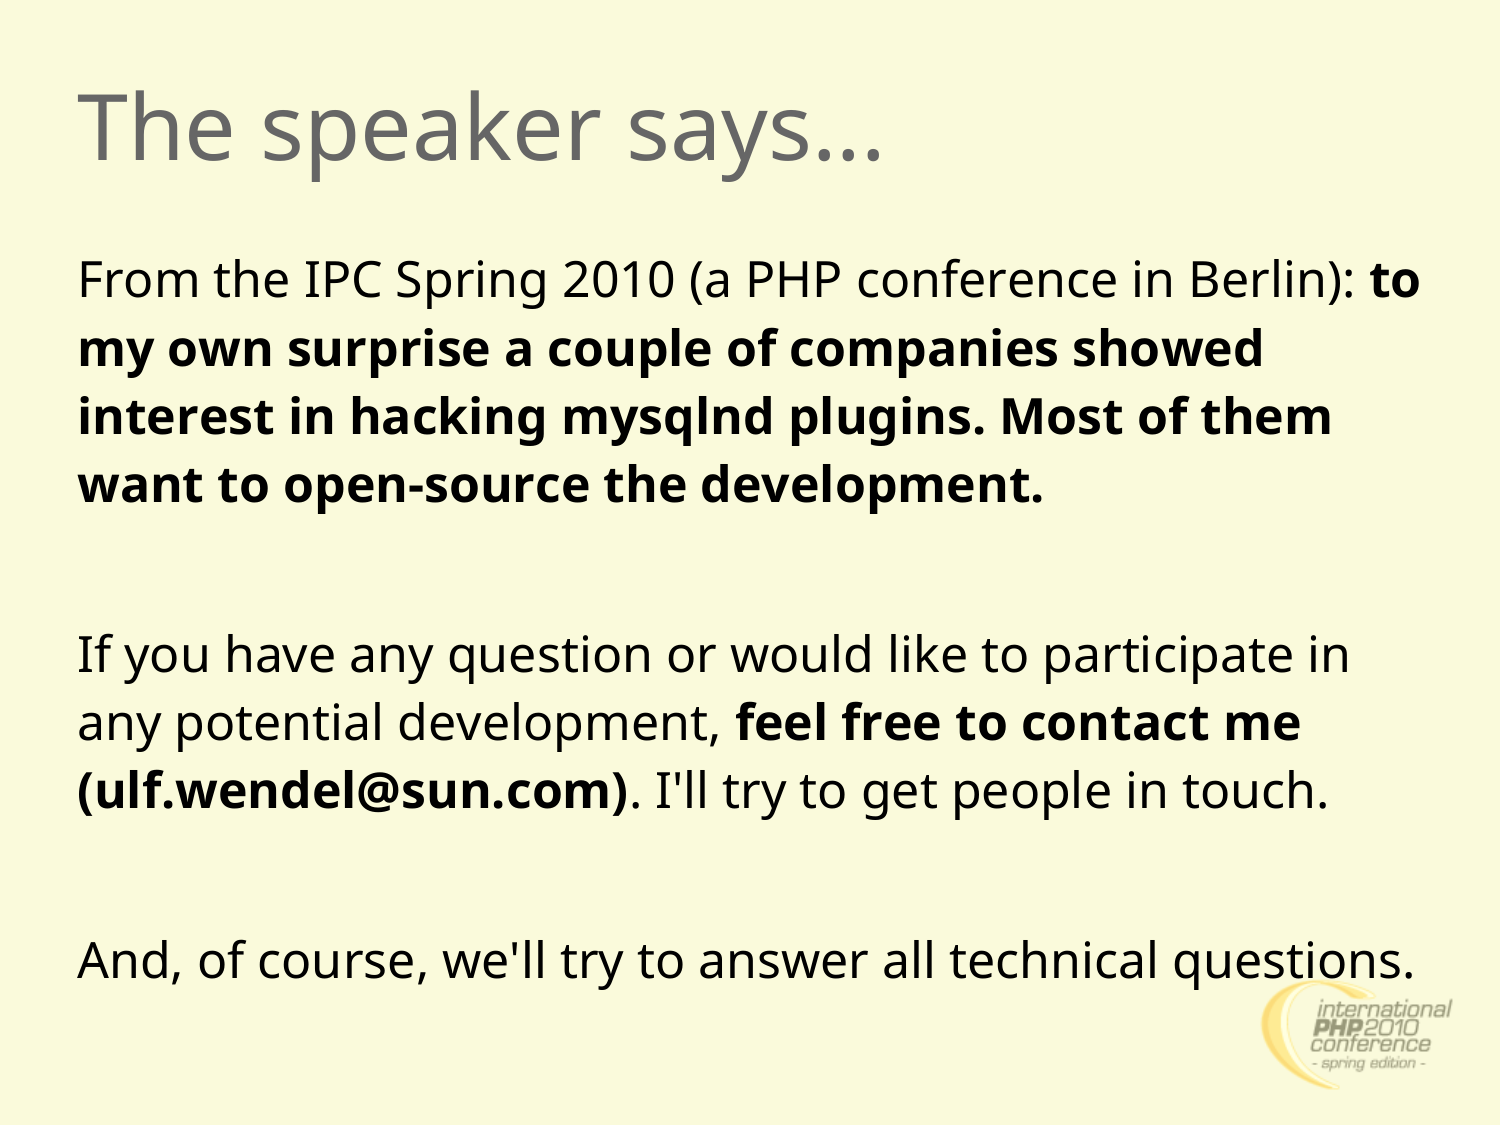

# The speaker says...
From the IPC Spring 2010 (a PHP conference in Berlin): to my own surprise a couple of companies showed interest in hacking mysqlnd plugins. Most of them want to open-source the development.
If you have any question or would like to participate in any potential development, feel free to contact me (ulf.wendel@sun.com). I'll try to get people in touch.
And, of course, we'll try to answer all technical questions.